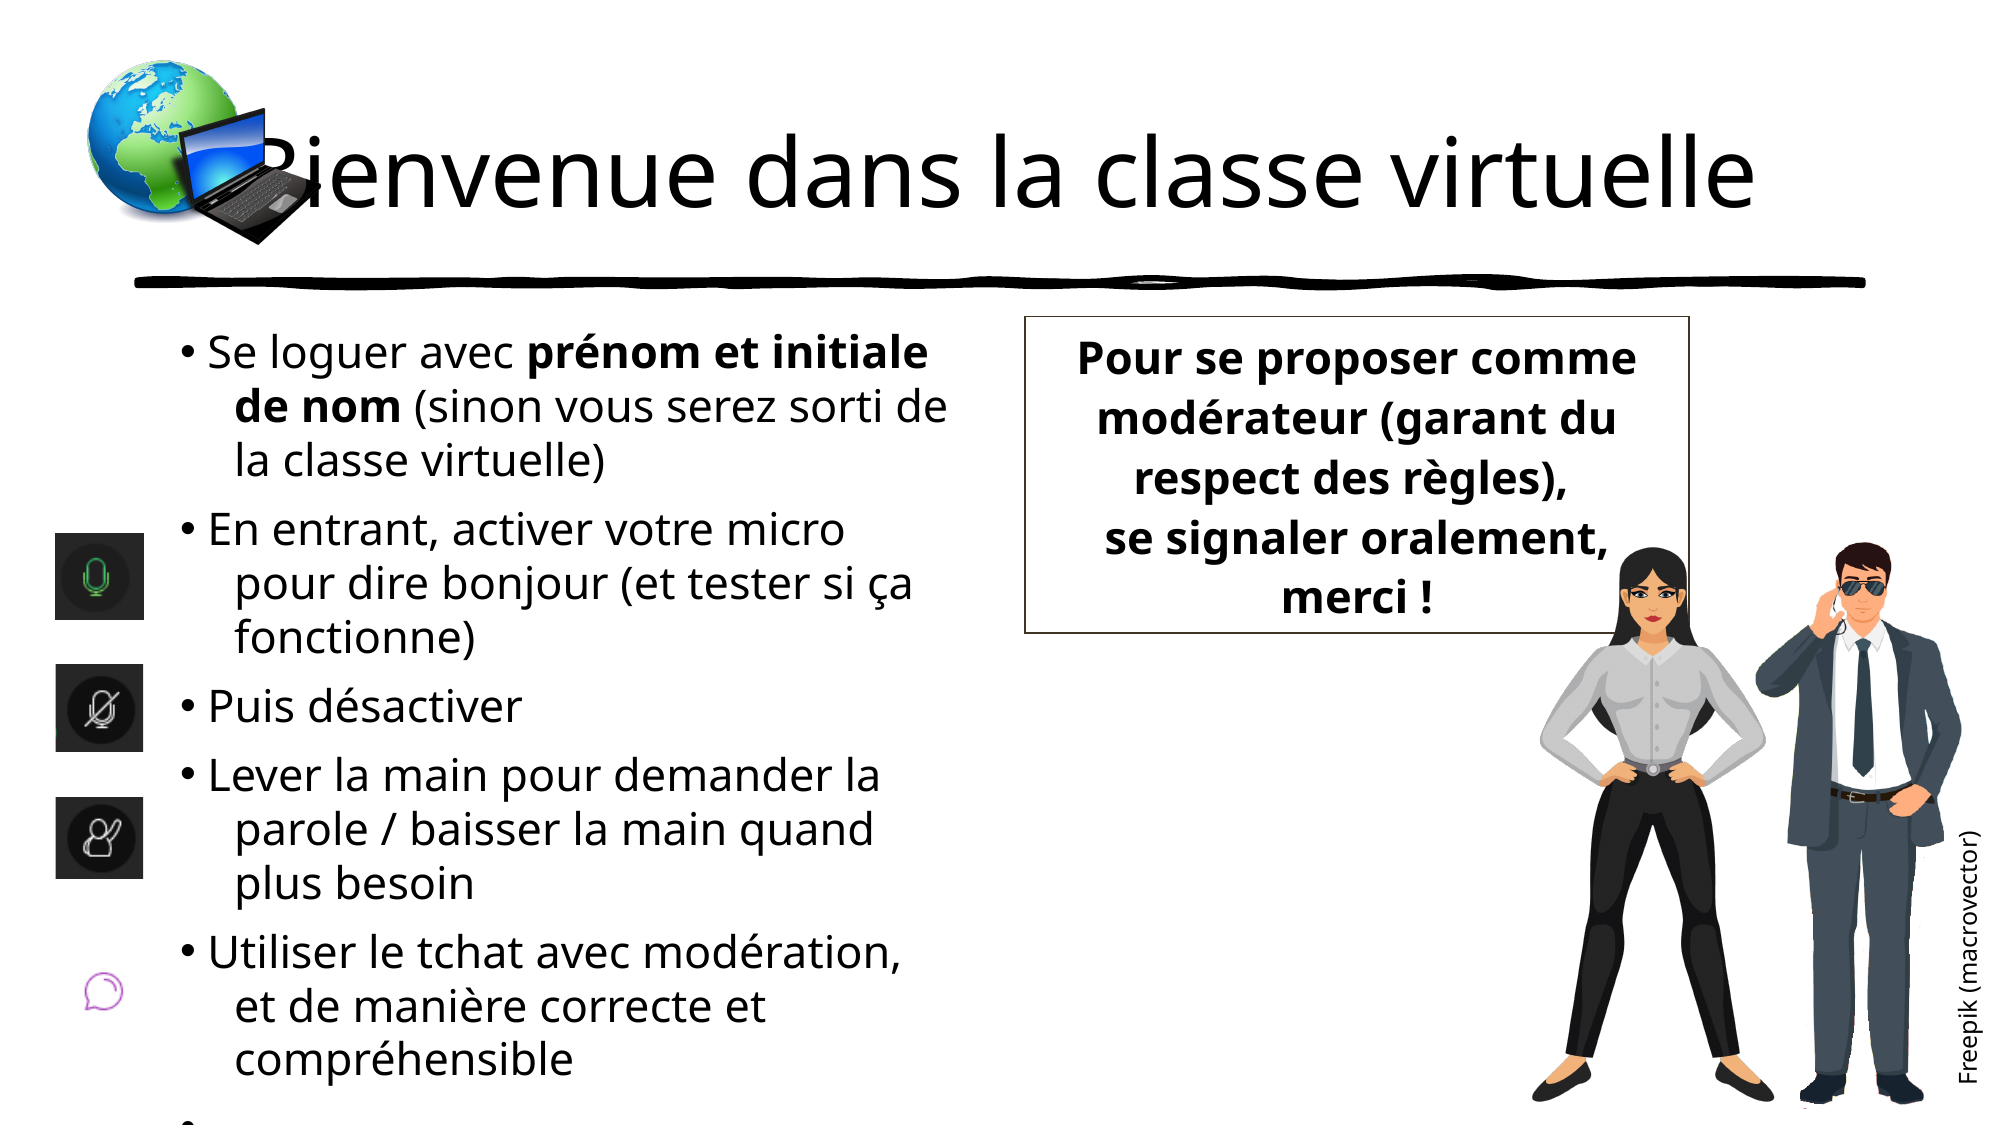

# Bienvenue dans la classe virtuelle
Se loguer avec prénom et initiale de nom (sinon vous serez sorti de la classe virtuelle)
En entrant, activer votre micro pour dire bonjour (et tester si ça fonctionne)
Puis désactiver
Lever la main pour demander la parole / baisser la main quand plus besoin
Utiliser le tchat avec modération, et de manière correcte et compréhensible
Pour se proposer comme modérateur (garant du respect des règles),
se signaler oralement, merci !
Freepik (macrovector)